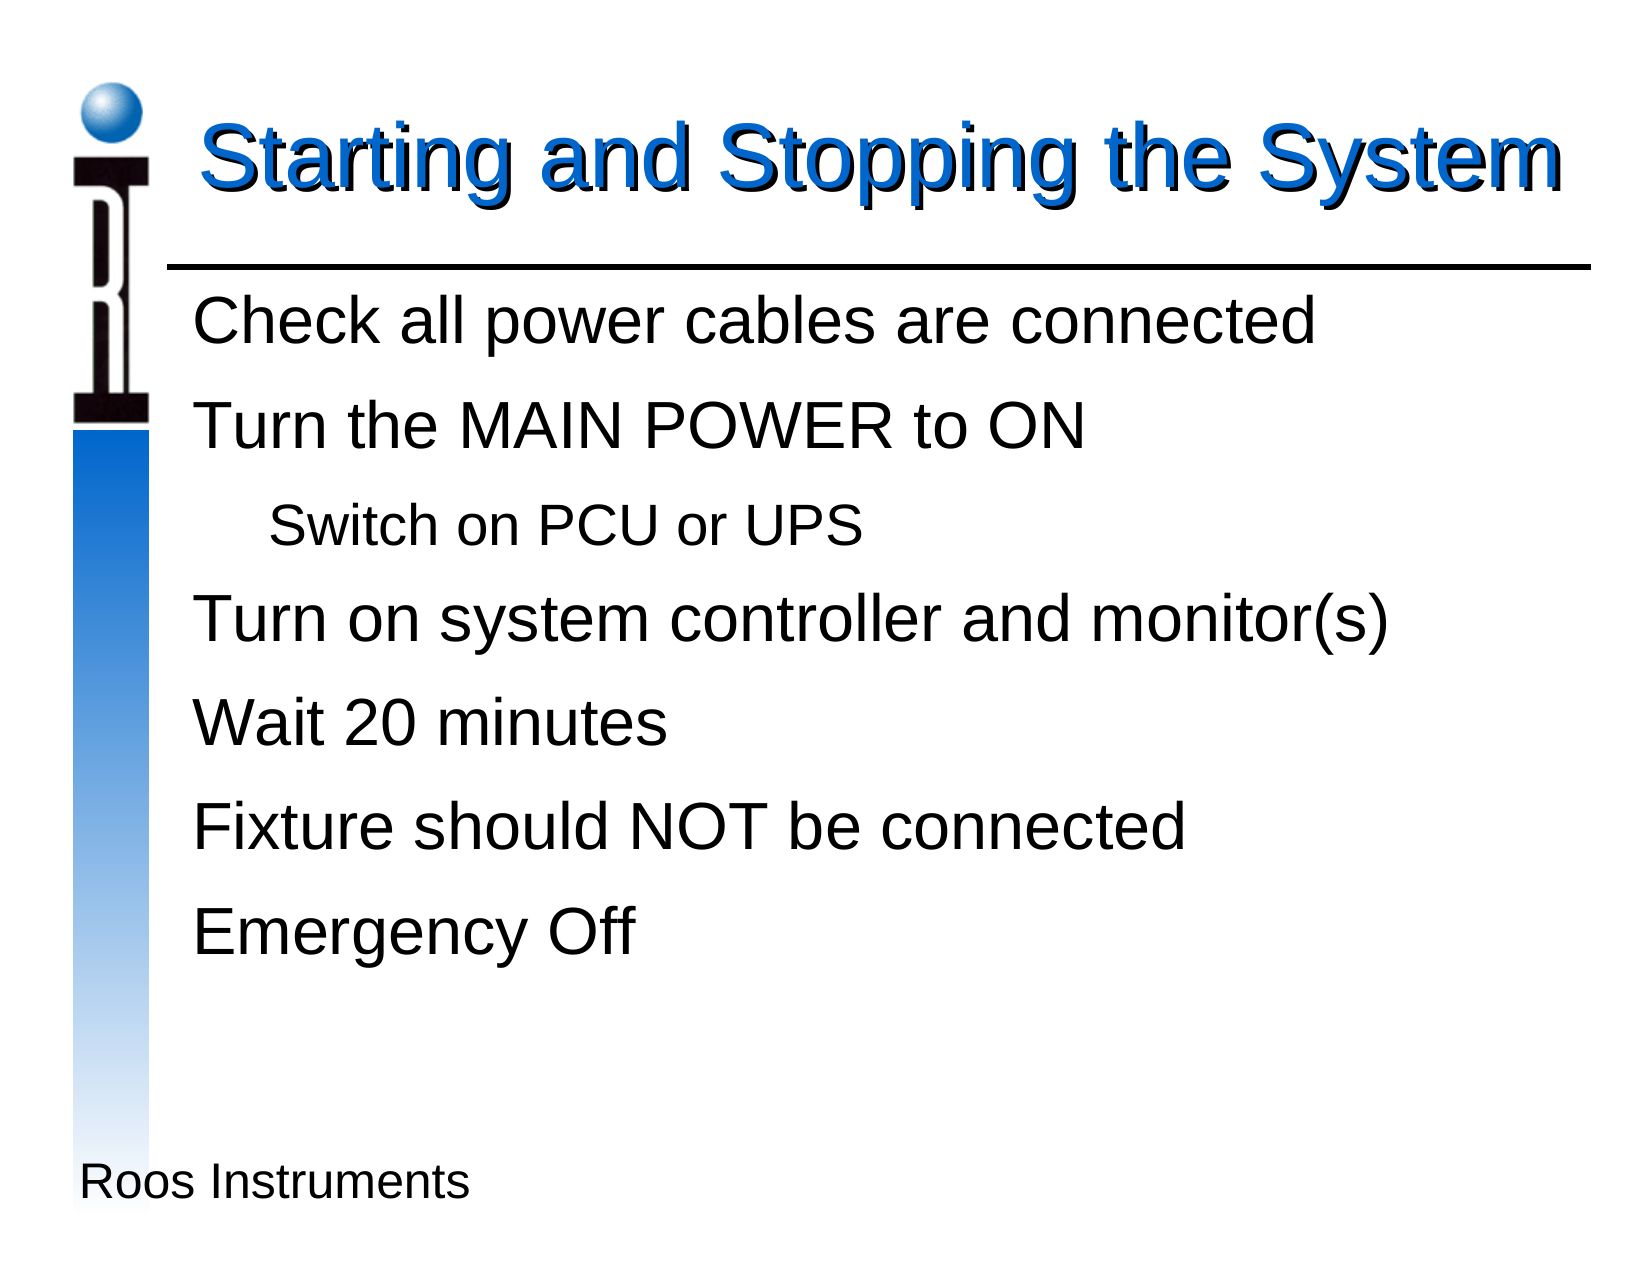

# Starting and Stopping the System
Check all power cables are connected
Turn the MAIN POWER to ON
Switch on PCU or UPS
Turn on system controller and monitor(s)
Wait 20 minutes
Fixture should NOT be connected
Emergency Off